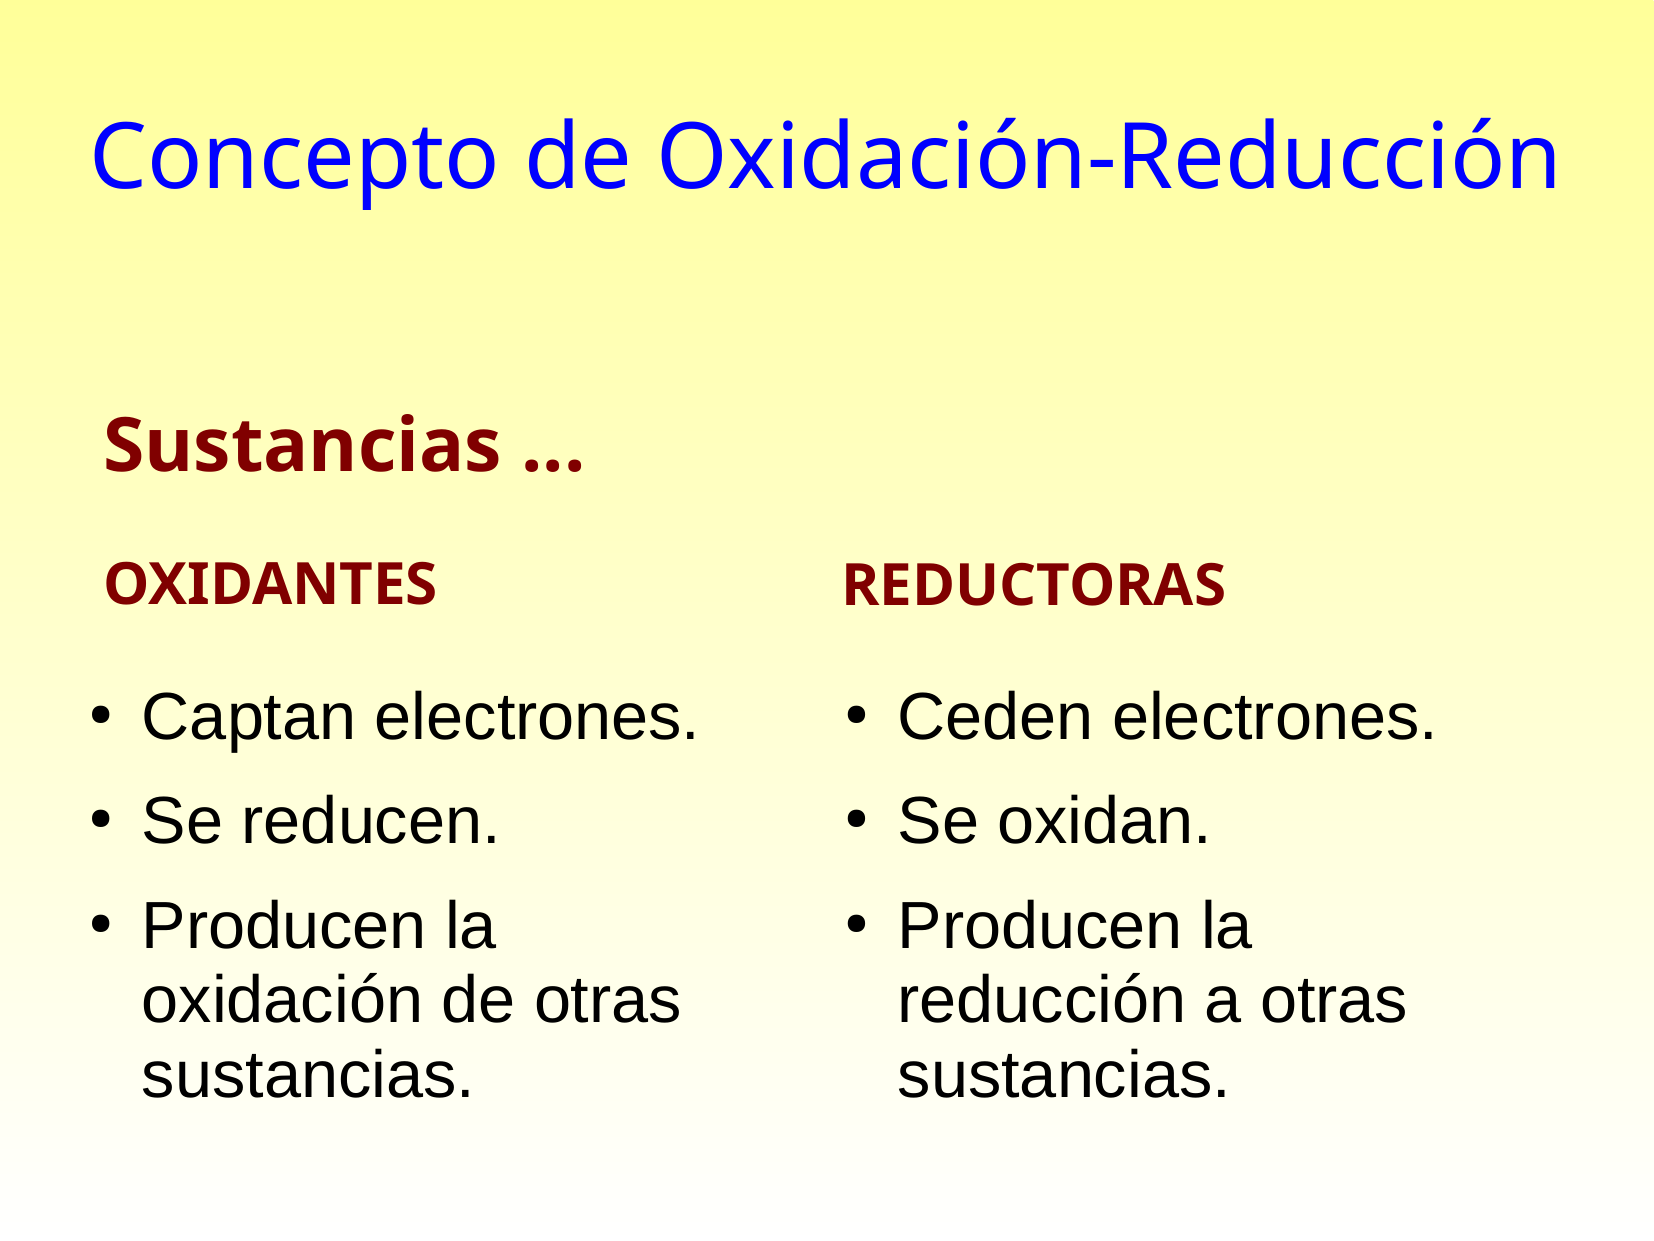

# Concepto de Oxidación-Reducción
Sustancias ...
OXIDANTES
REDUCTORAS
Captan electrones.
Se reducen.
Producen la oxidación de otras sustancias.
Ceden electrones.
Se oxidan.
Producen la reducción a otras sustancias.